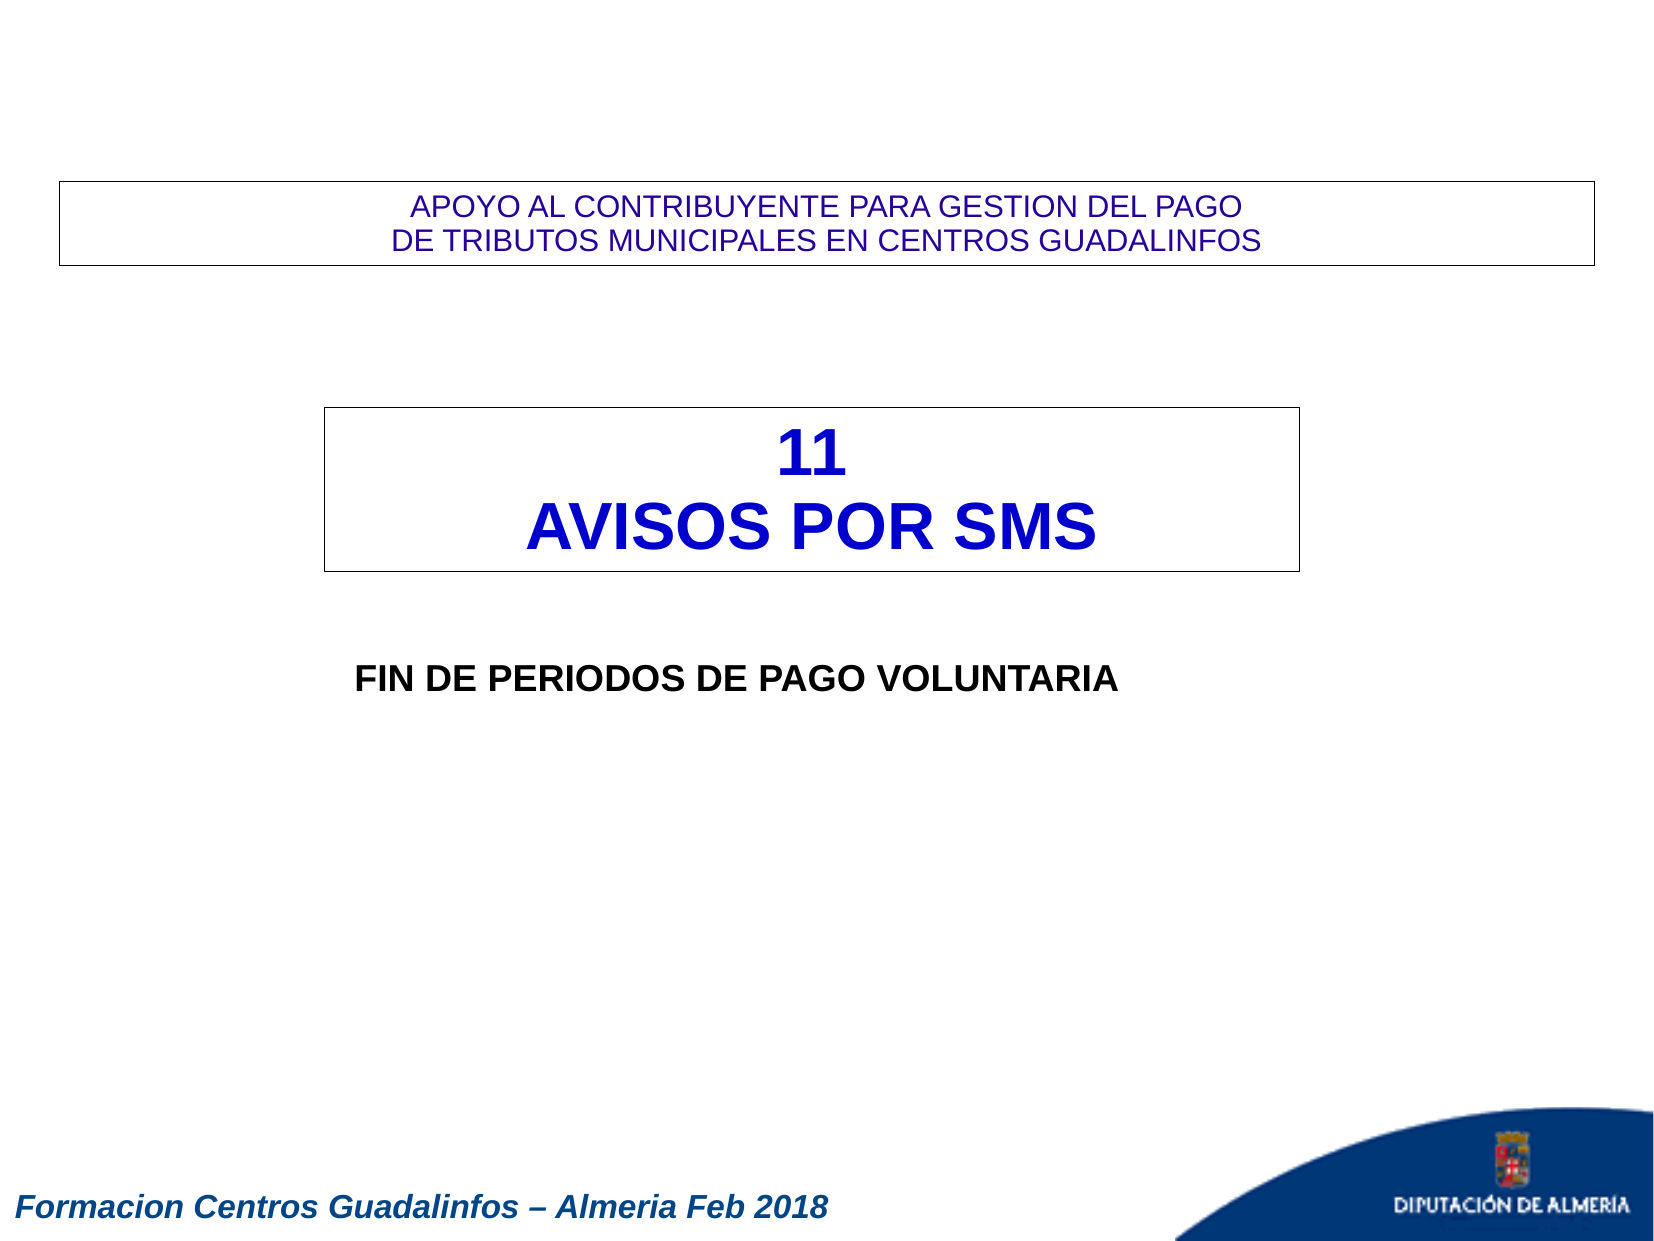

APOYO AL CONTRIBUYENTE PARA GESTION DEL PAGO
DE TRIBUTOS MUNICIPALES EN CENTROS GUADALINFOS
11
AVISOS POR SMS
	FIN DE PERIODOS DE PAGO VOLUNTARIA
Formacion Centros Guadalinfos – Almeria Feb 2018